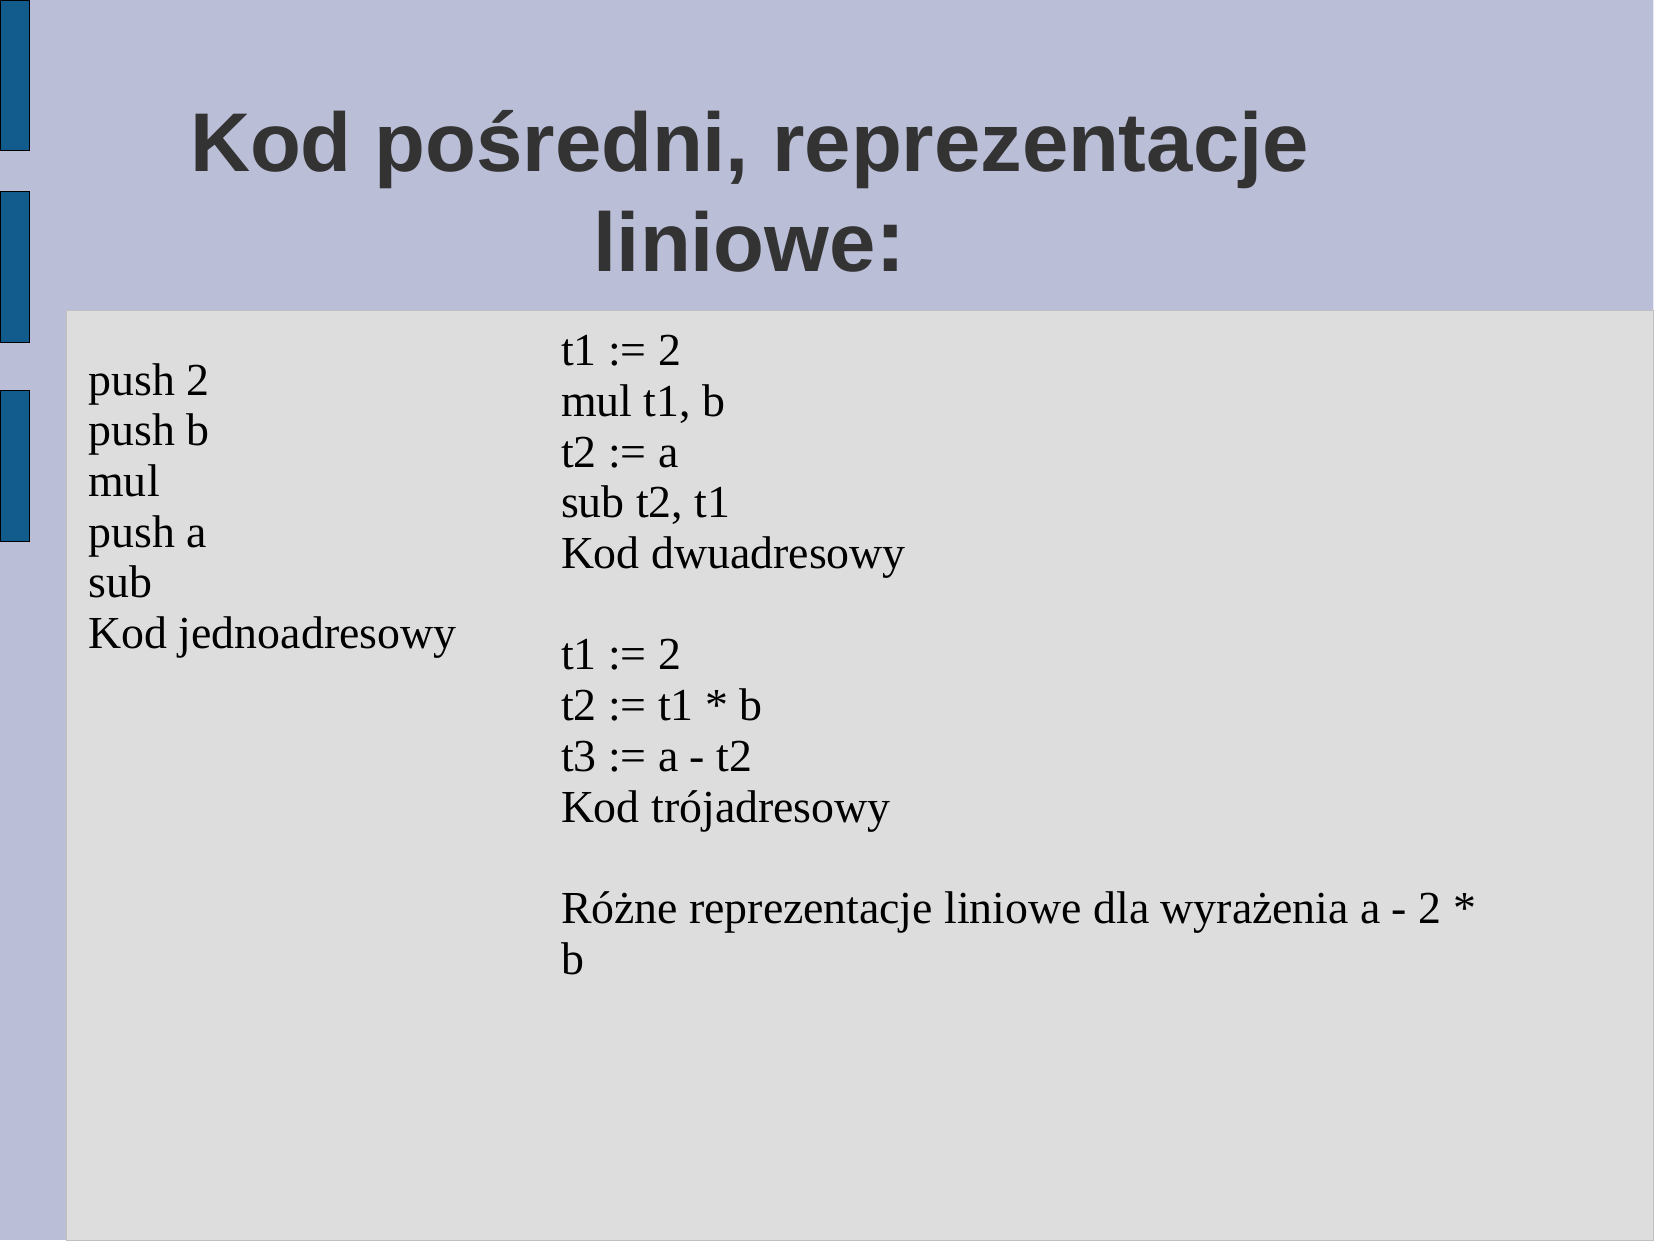

# Kod pośredni, reprezentacje liniowe:
t1 := 2
mul t1, b
t2 := a
sub t2, t1
Kod dwuadresowy
t1 := 2
t2 := t1 * b
t3 := a - t2
Kod trójadresowy
Różne reprezentacje liniowe dla wyrażenia a - 2 * b
push 2
push b
mul
push a
sub
Kod jednoadresowy